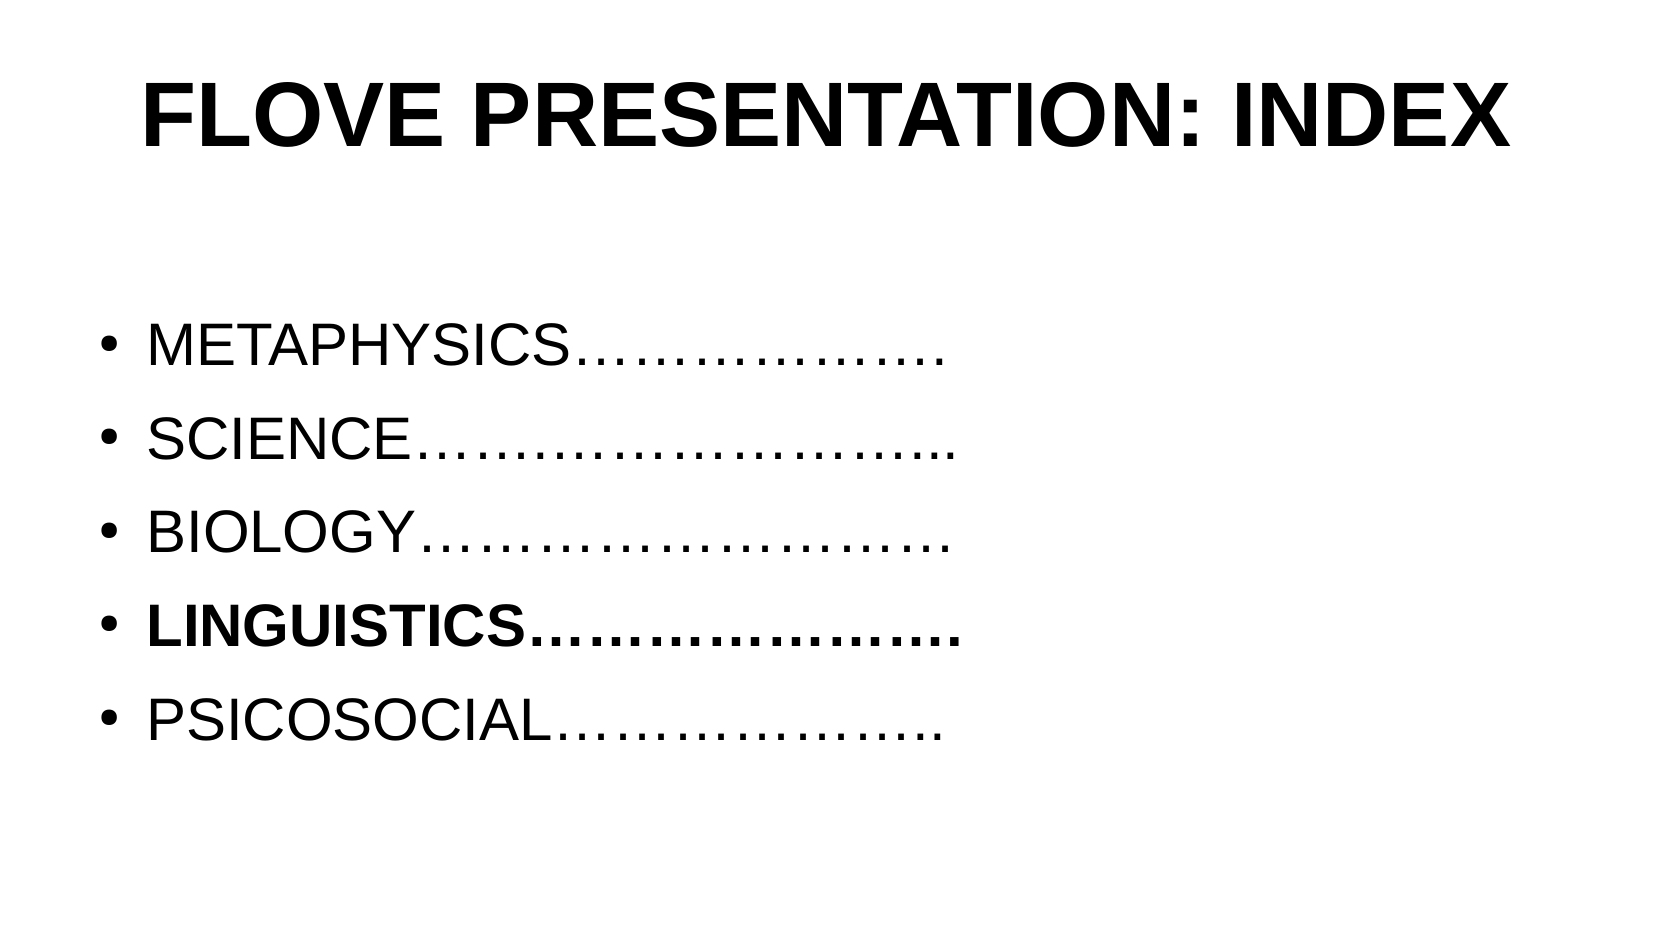

# FLOVE PRESENTATION: INDEX
METAPHYSICS……………….
SCIENCE…….………………...
BIOLOGY………………………
LINGUISTICS………………….
PSICOSOCIAL………………..